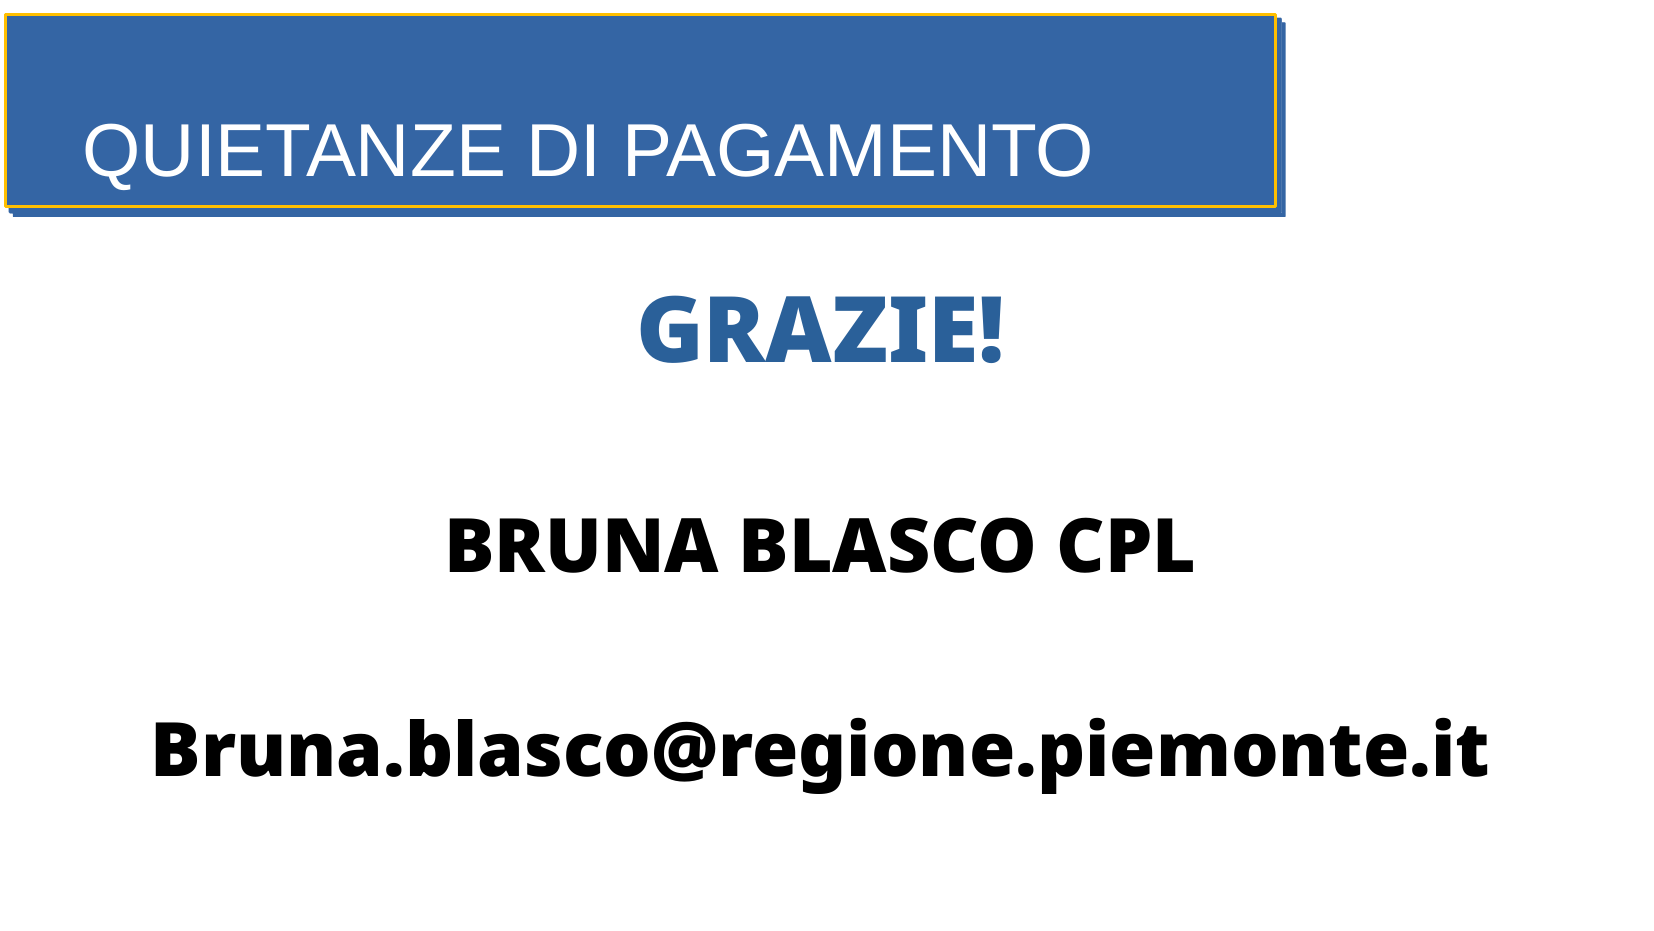

# QUIETANZE DI PAGAMENTO
GRAZIE!
BRUNA BLASCO CPL
Bruna.blasco@regione.piemonte.it